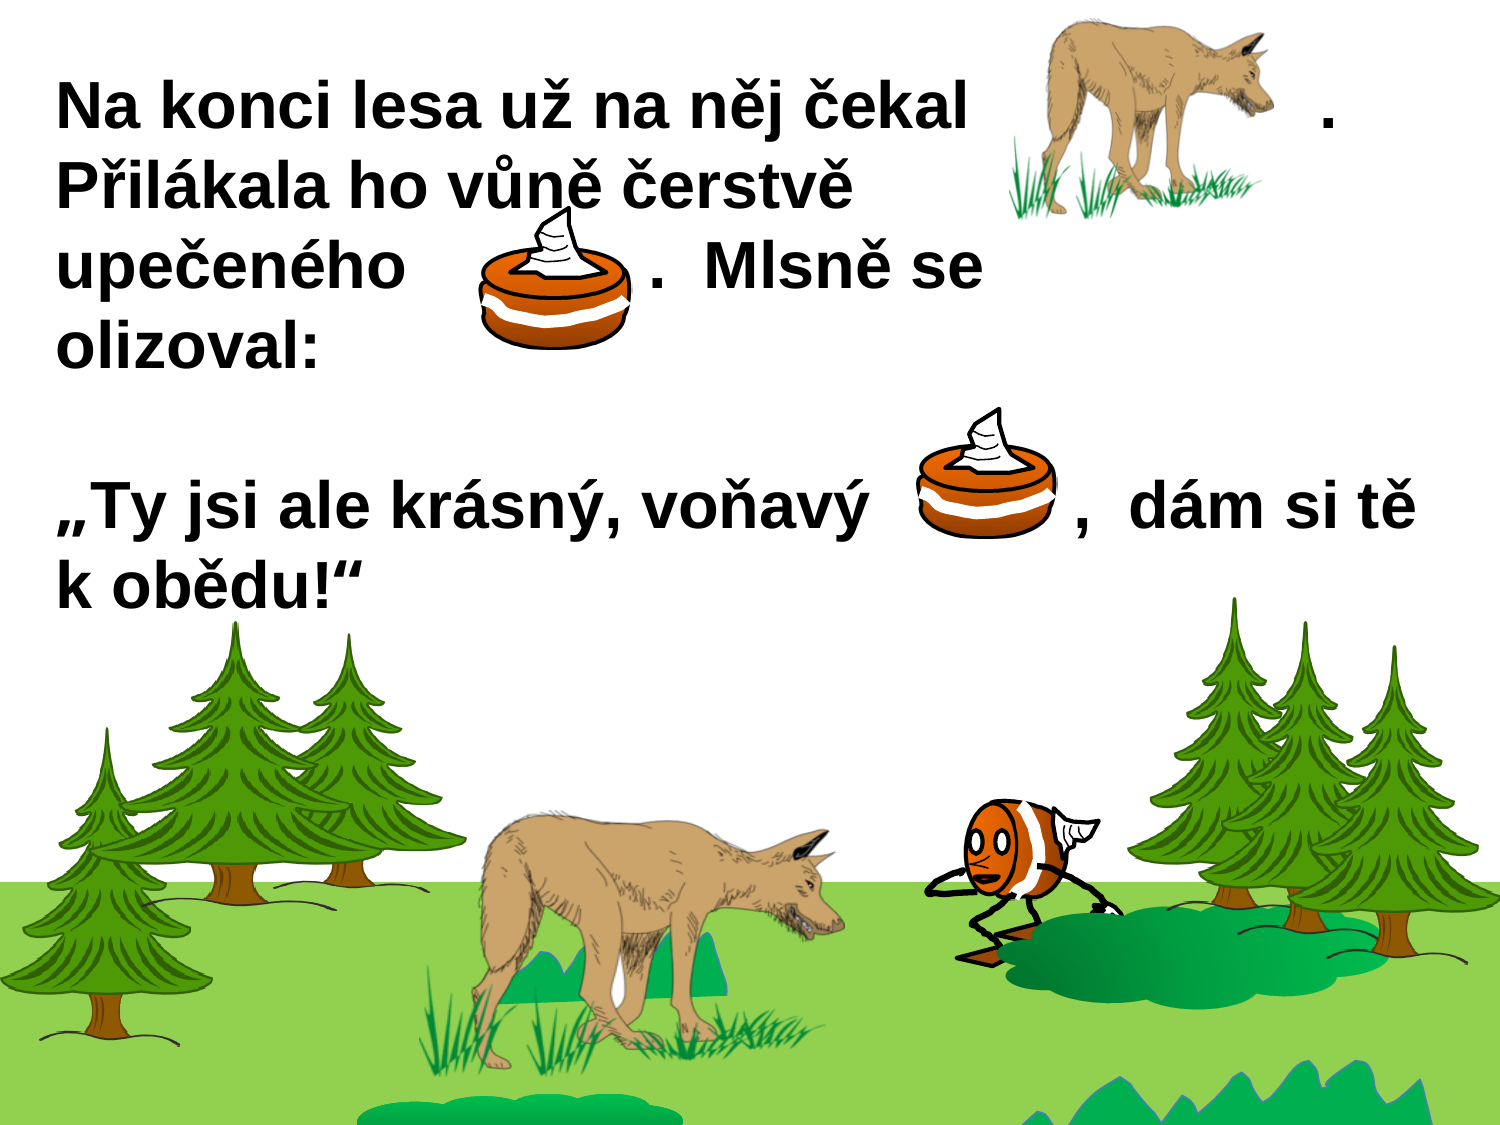

Na konci lesa už na něj čekal .
Přilákala ho vůně čerstvě
upečeného . . Mlsně se
olizoval:
„Ty jsi ale krásný, voňavý , dám si tě
k obědu!“